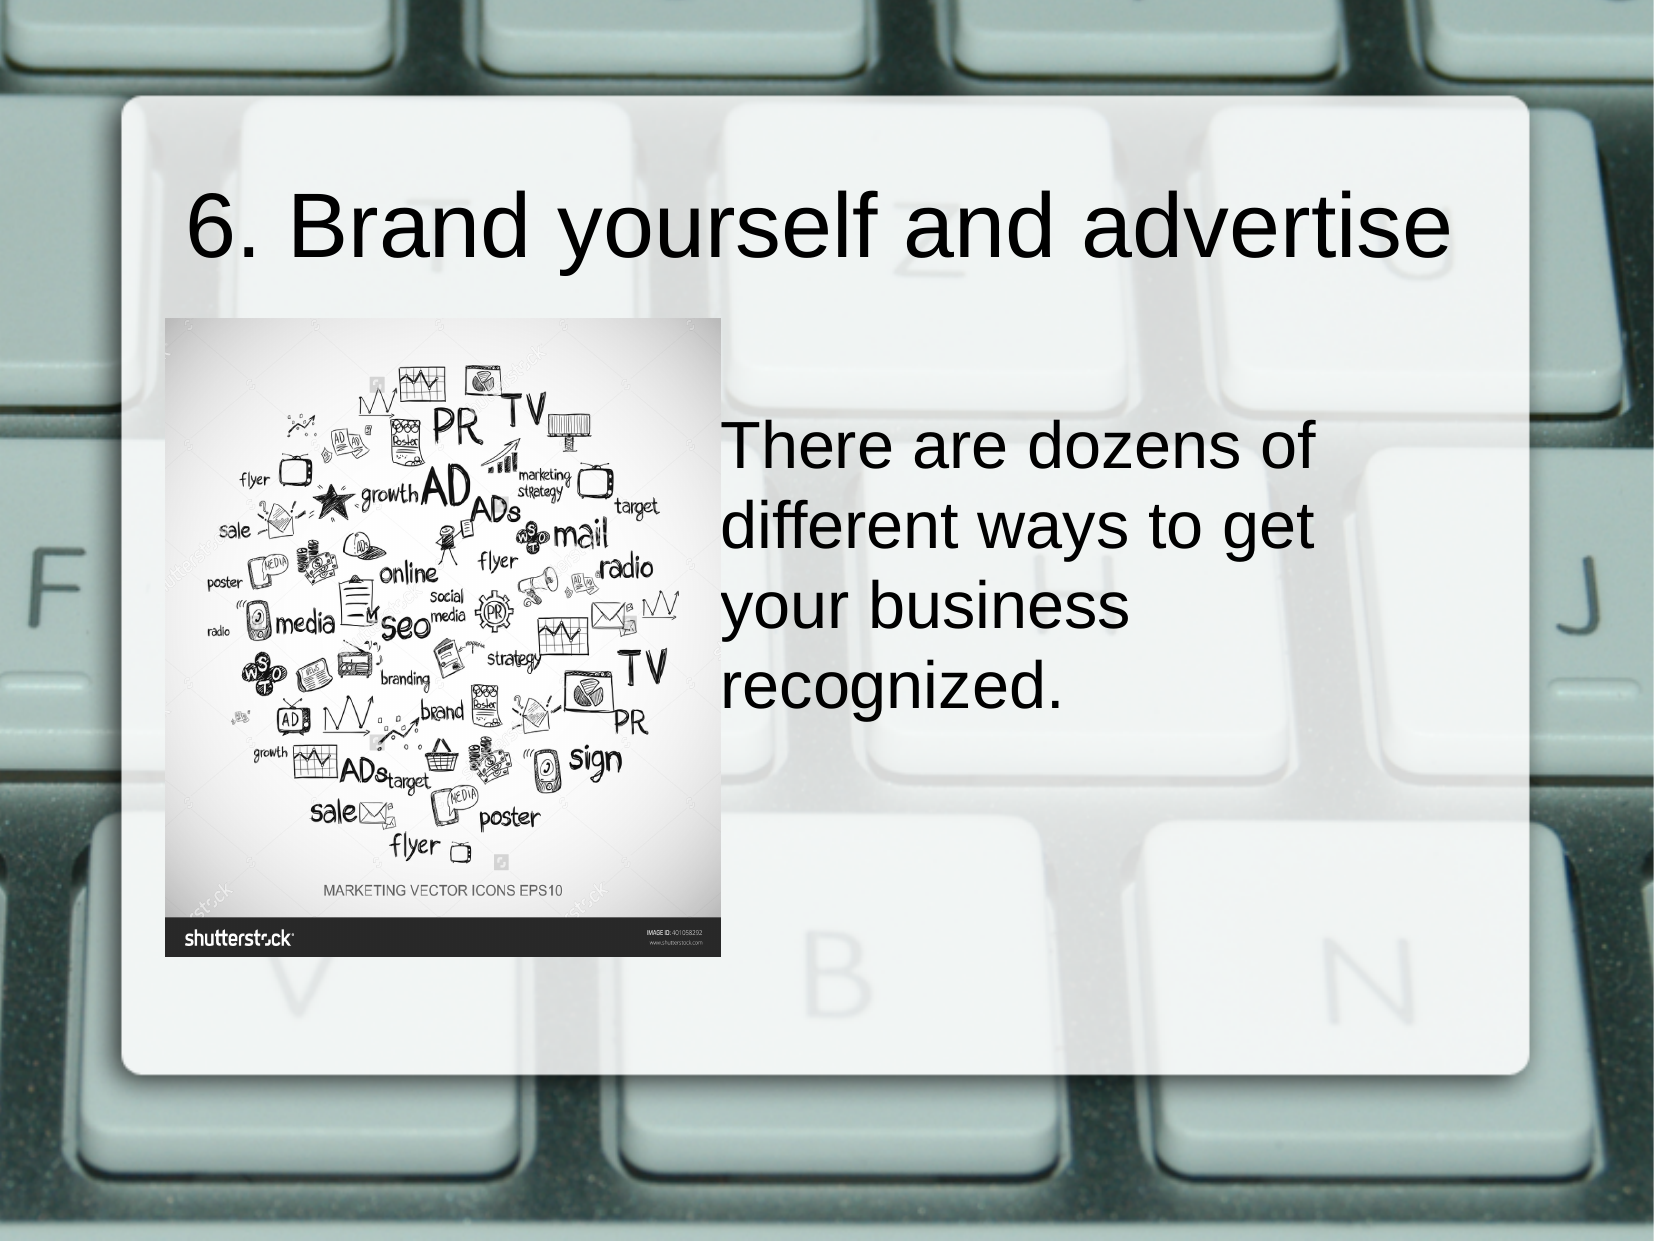

# 6. Brand yourself and advertise
There are dozens of different ways to get your business recognized.